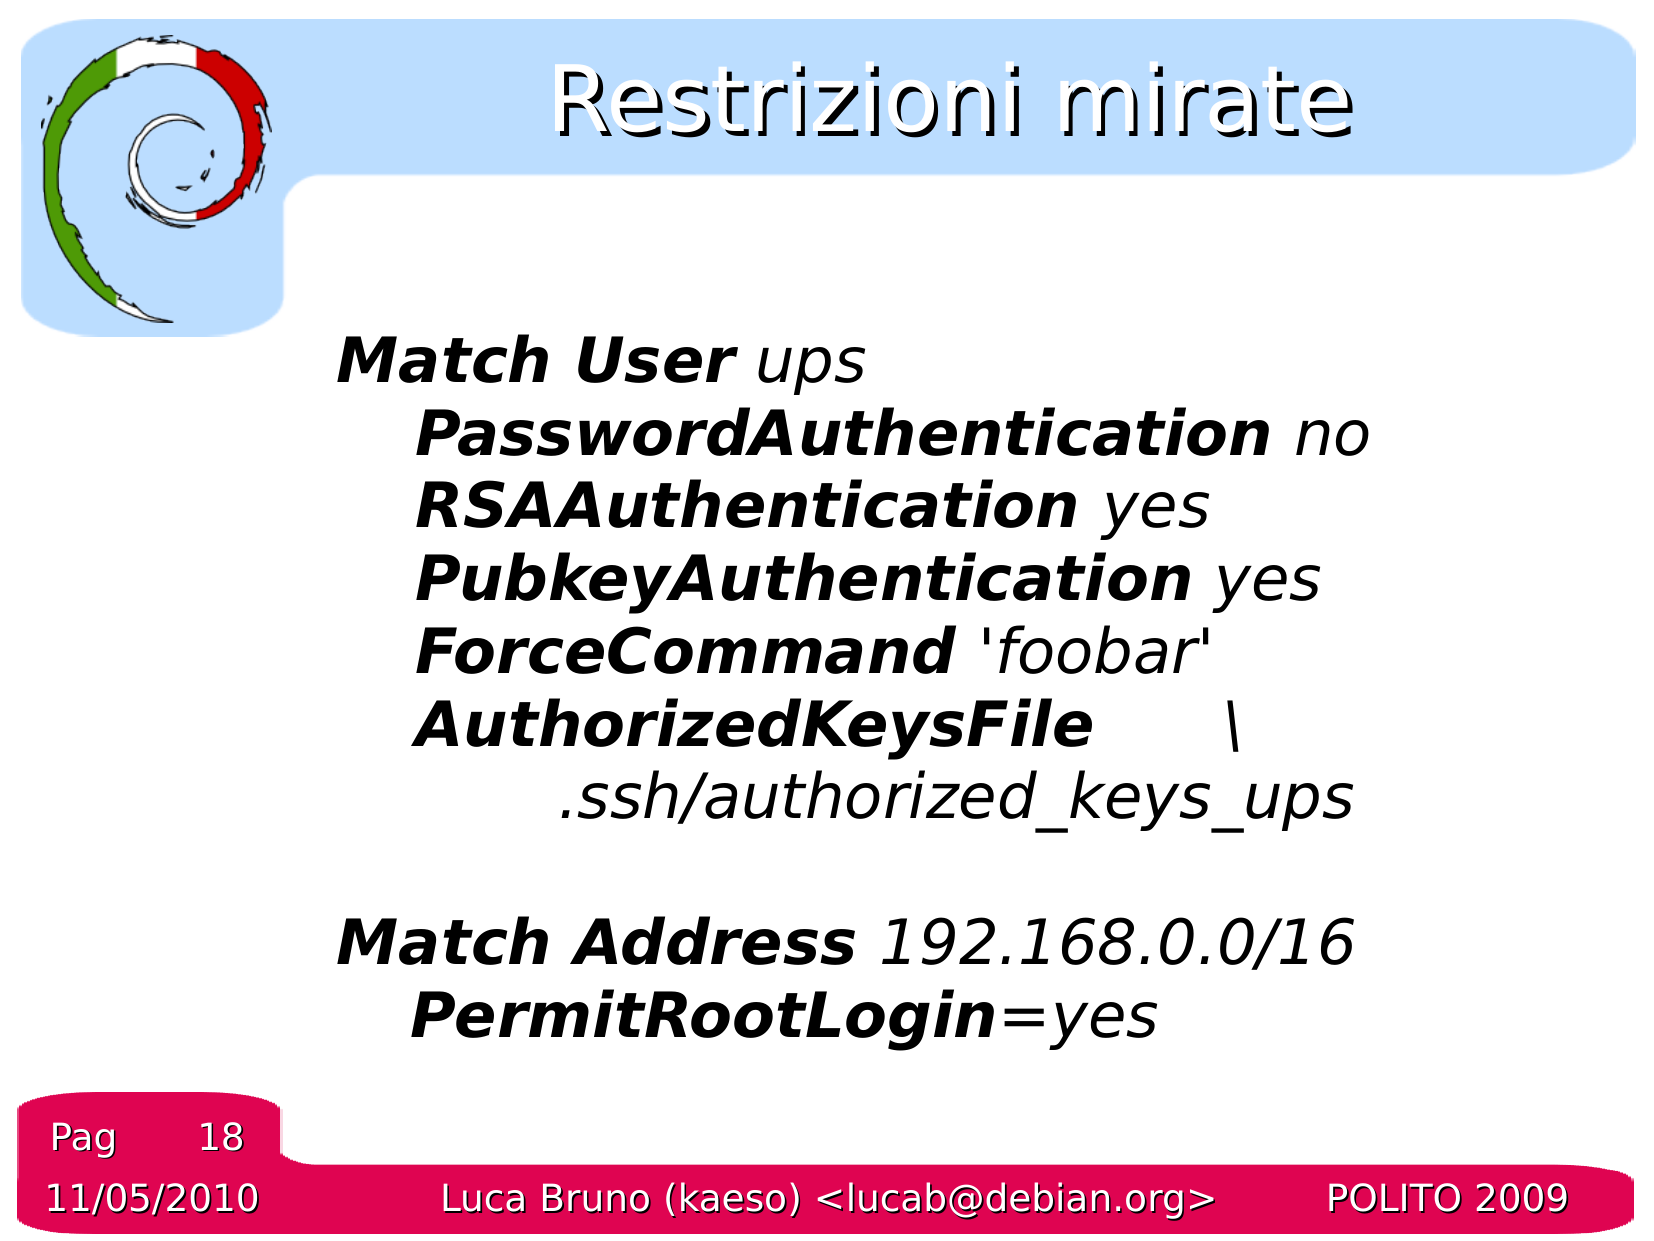

# Restrizioni mirate
Match User ups
 PasswordAuthentication no
 RSAAuthentication yes
 PubkeyAuthentication yes
 ForceCommand 'foobar'
 AuthorizedKeysFile		\									.ssh/authorized_keys_ups
Match Address 192.168.0.0/16
	PermitRootLogin=yes
Pag
Luca Bruno (kaeso) <lucab@debian.org> 		POLITO 2009
11/05/2010